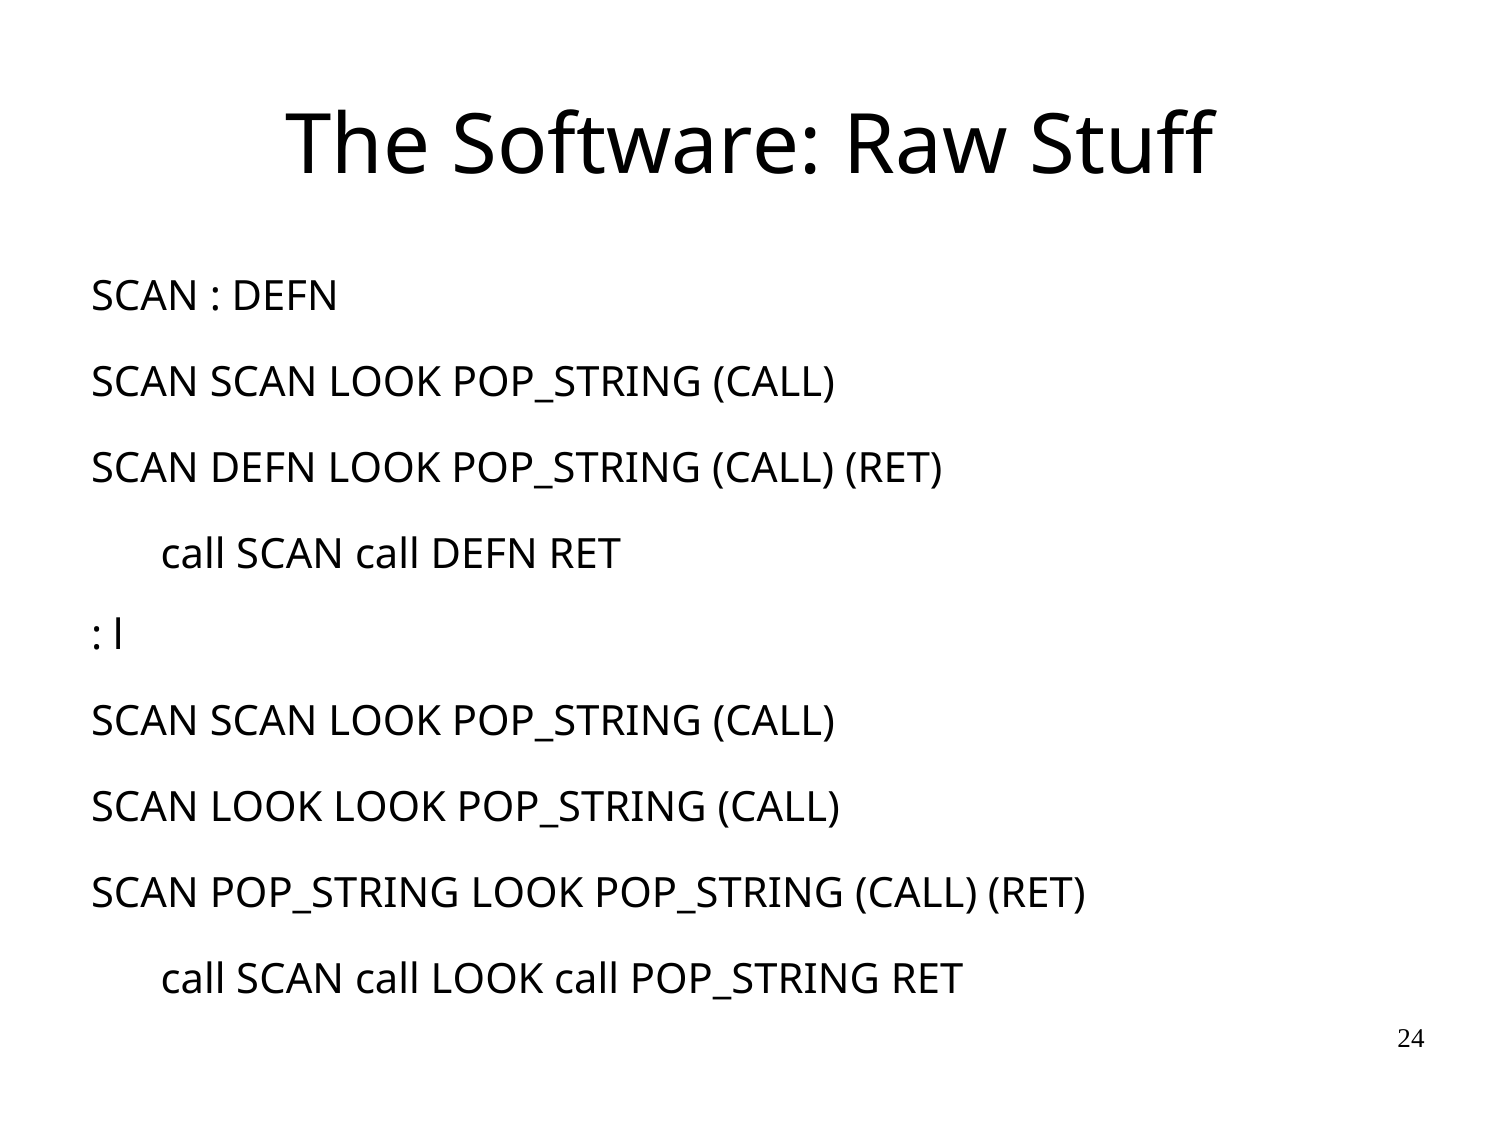

# The Software: Raw Stuff
SCAN : DEFN
SCAN SCAN LOOK POP_STRING (CALL)
SCAN DEFN LOOK POP_STRING (CALL) (RET)
call SCAN call DEFN RET
: l
SCAN SCAN LOOK POP_STRING (CALL)
SCAN LOOK LOOK POP_STRING (CALL)
SCAN POP_STRING LOOK POP_STRING (CALL) (RET)
call SCAN call LOOK call POP_STRING RET
24